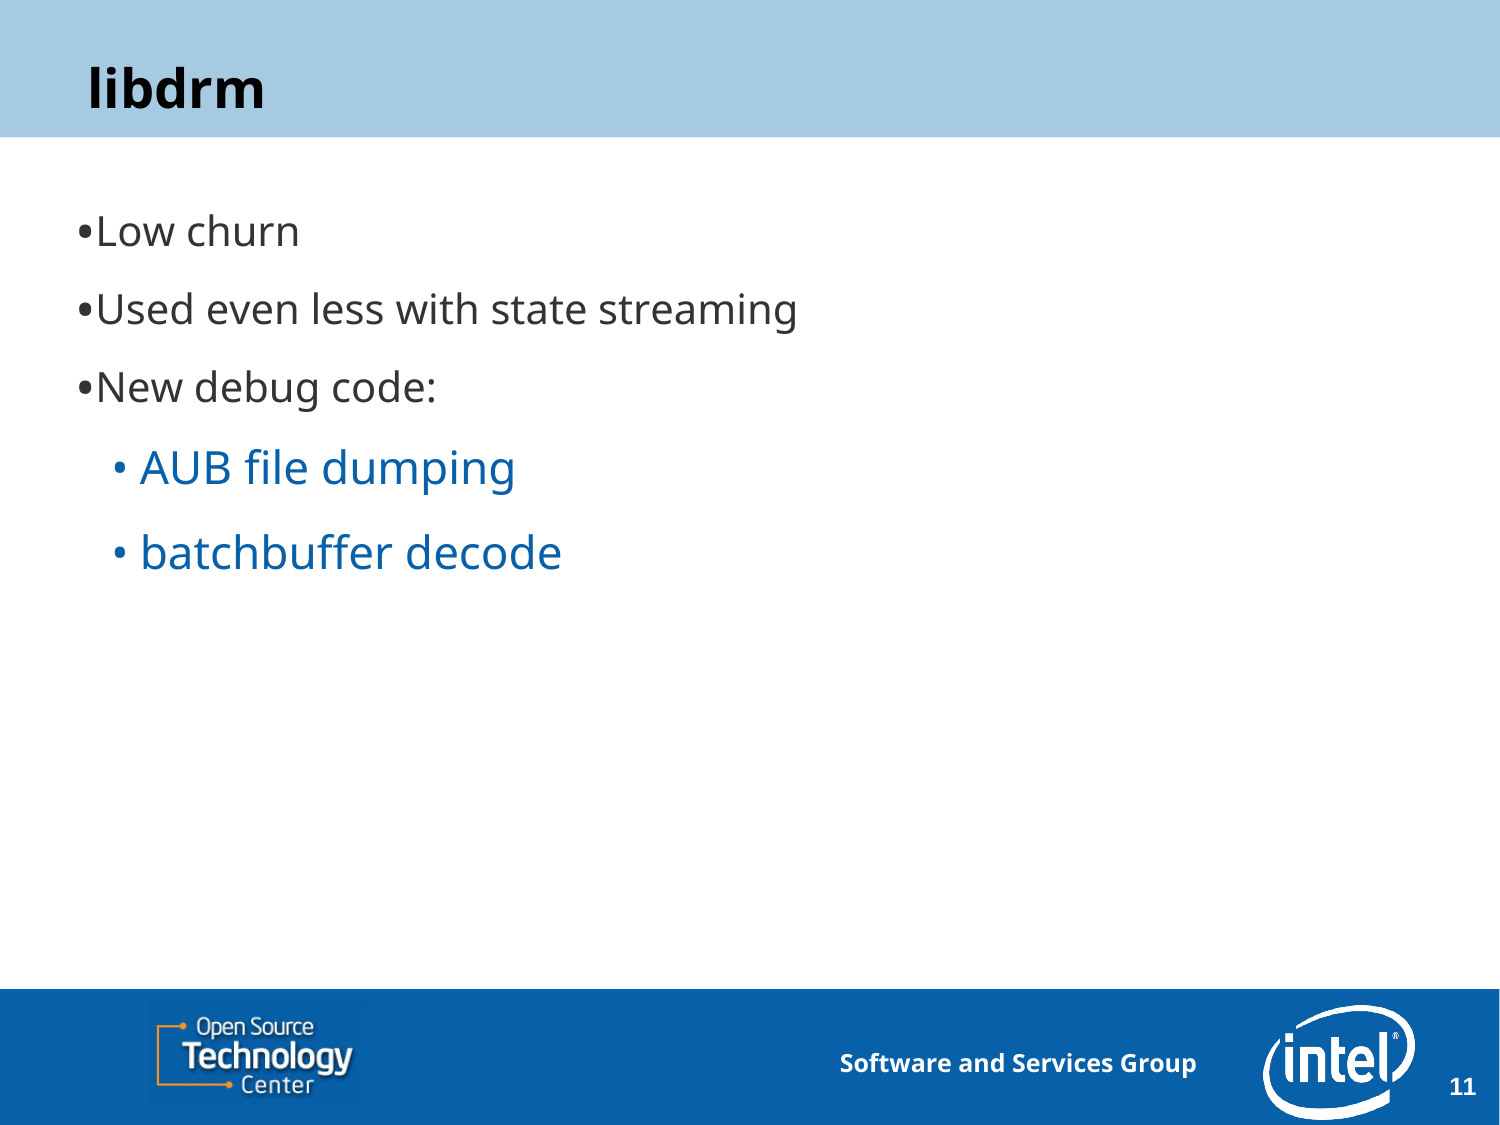

# libdrm
Low churn
Used even less with state streaming
New debug code:
AUB file dumping
batchbuffer decode